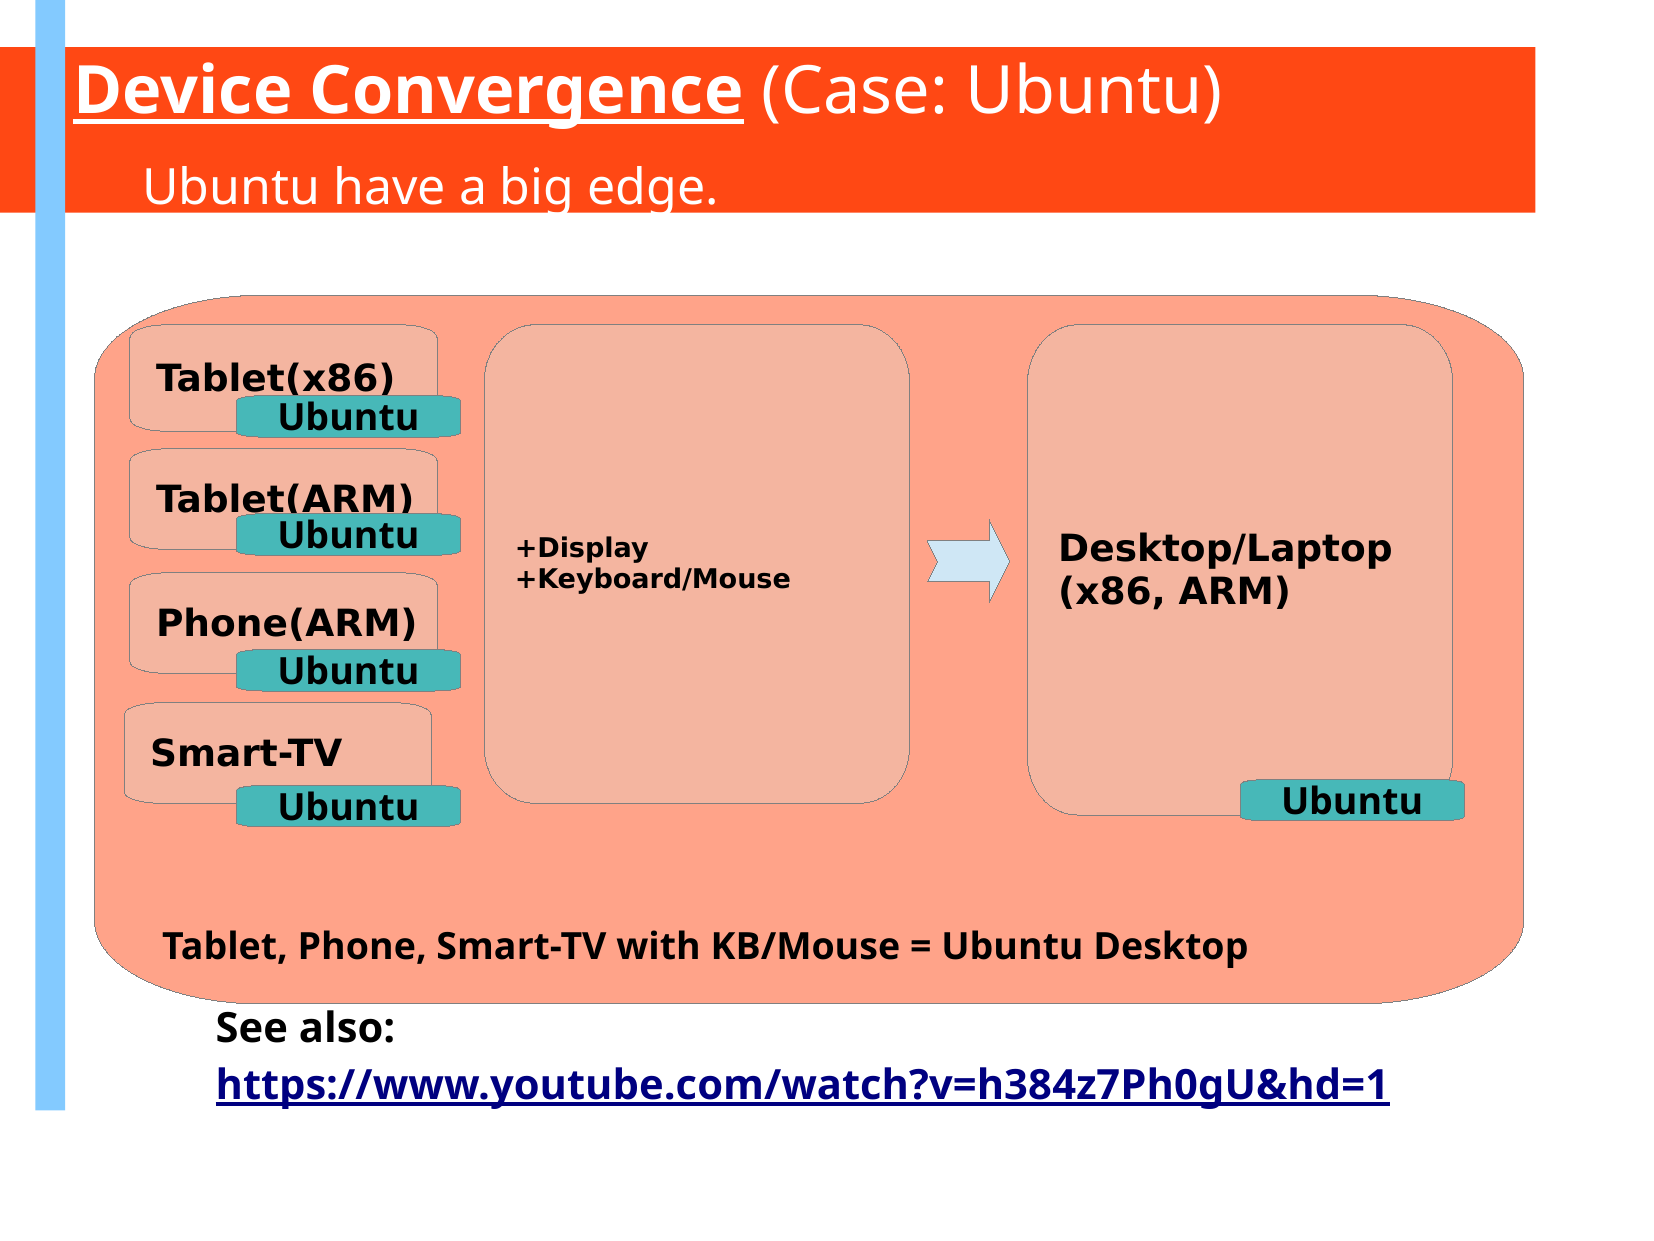

# Device Convergence (Case: Ubuntu) Ubuntu have a big edge.
Tablet, Phone, Smart-TV with KB/Mouse = Ubuntu Desktop
Tablet(x86)
+Display
+Keyboard/Mouse
Desktop/Laptop
(x86, ARM)
Ubuntu
Tablet(ARM)
Ubuntu
Phone(ARM)
Ubuntu
Smart-TV
Ubuntu
Ubuntu
See also: https://www.youtube.com/watch?v=h384z7Ph0gU&hd=1